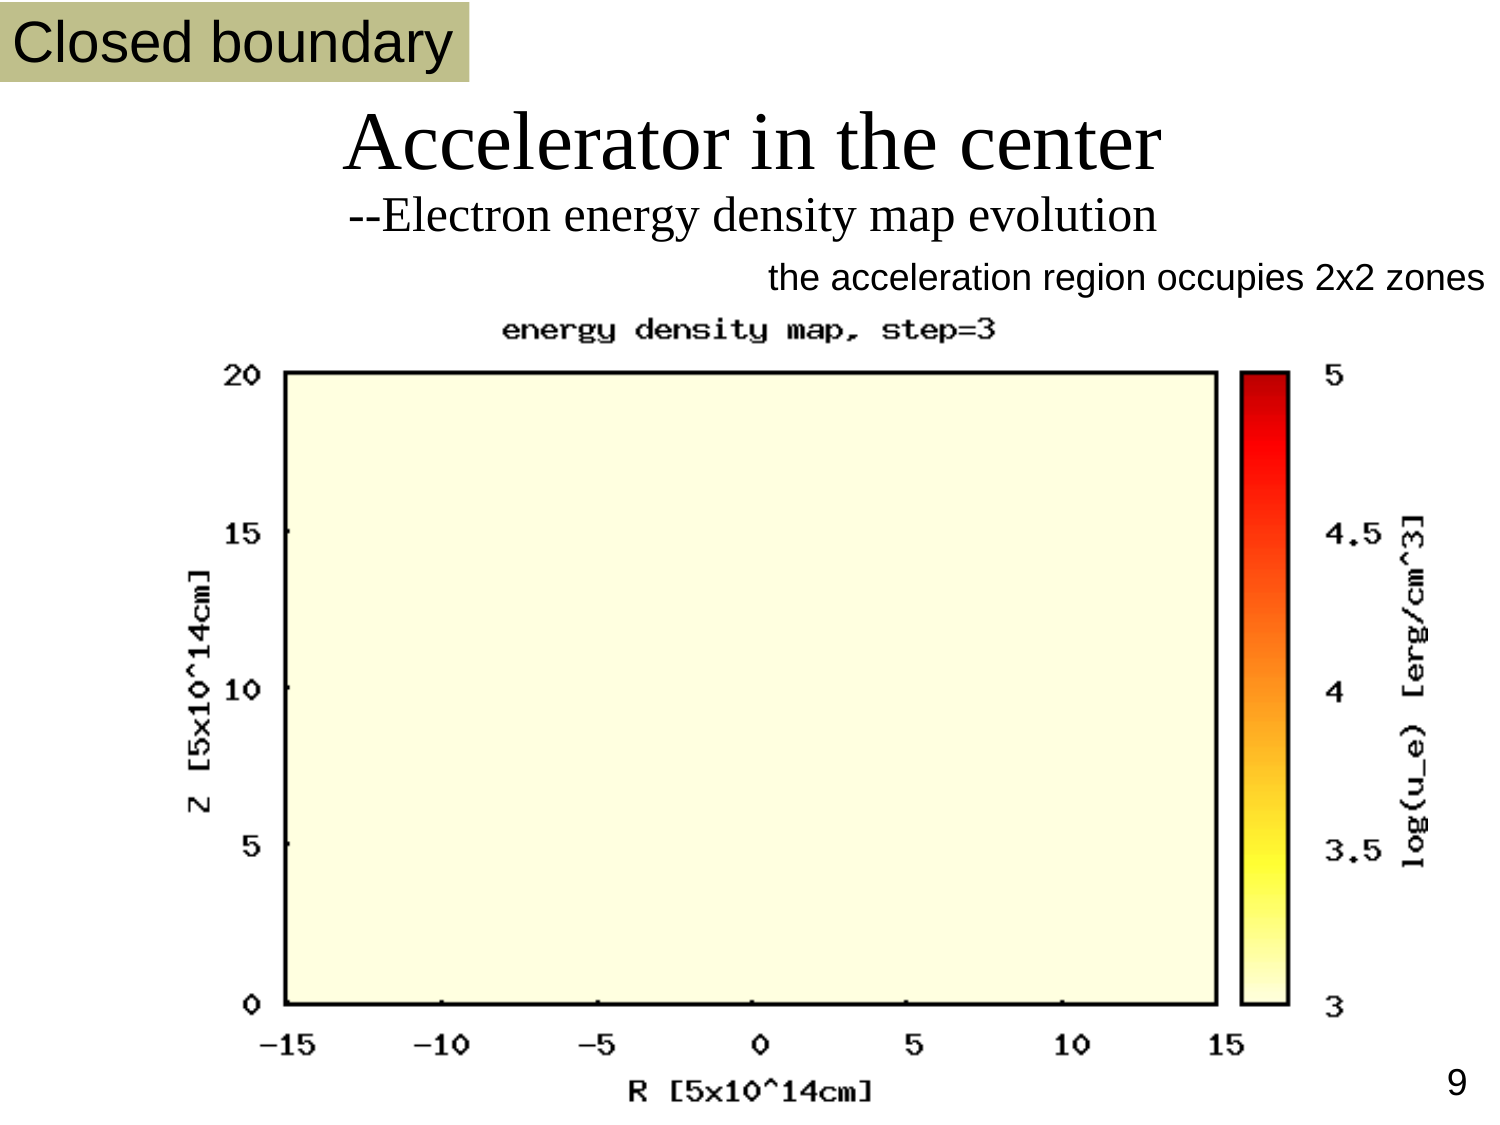

Closed boundary
# Accelerator in the center --Electron energy density map evolution
the acceleration region occupies 2x2 zones